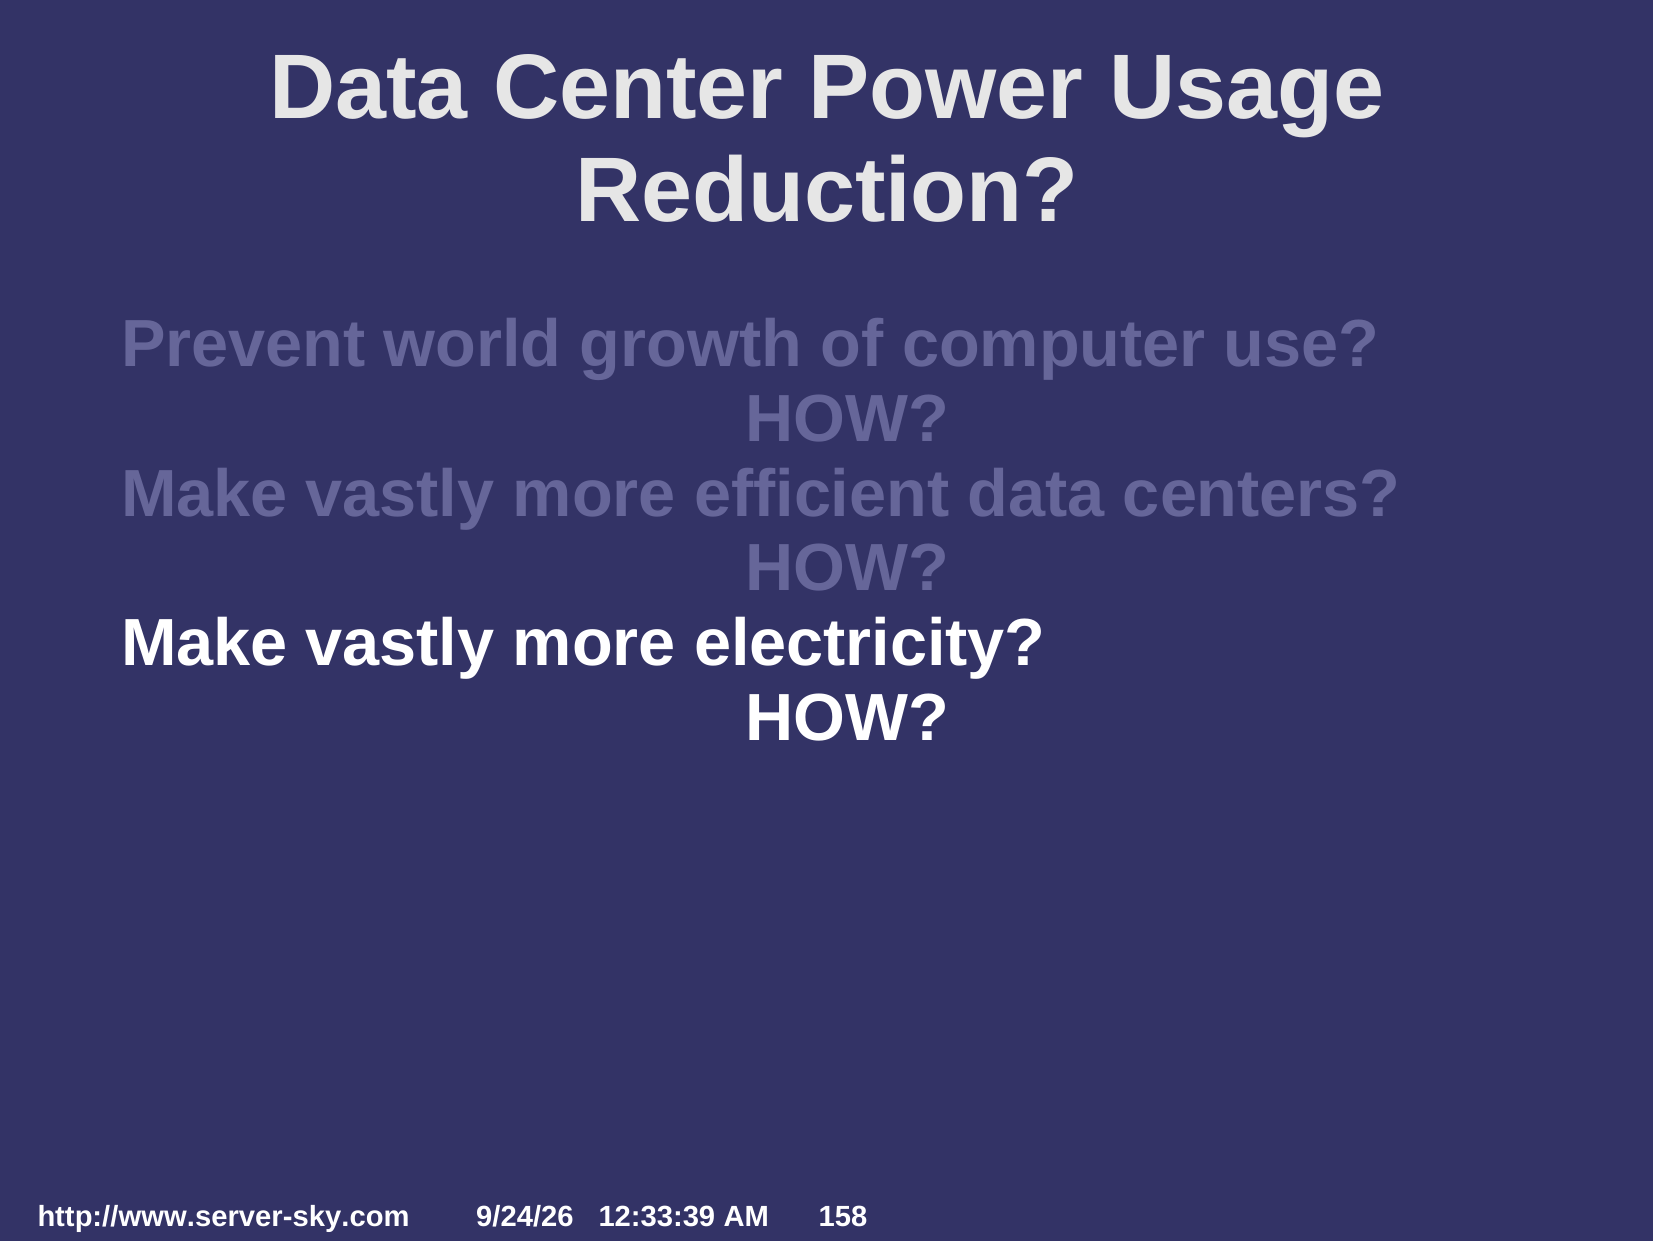

# Data Center Power Usage Reduction?
Prevent world growth of computer use?
HOW?
Make vastly more efficient data centers?
HOW?
Make vastly more electricity?
HOW?